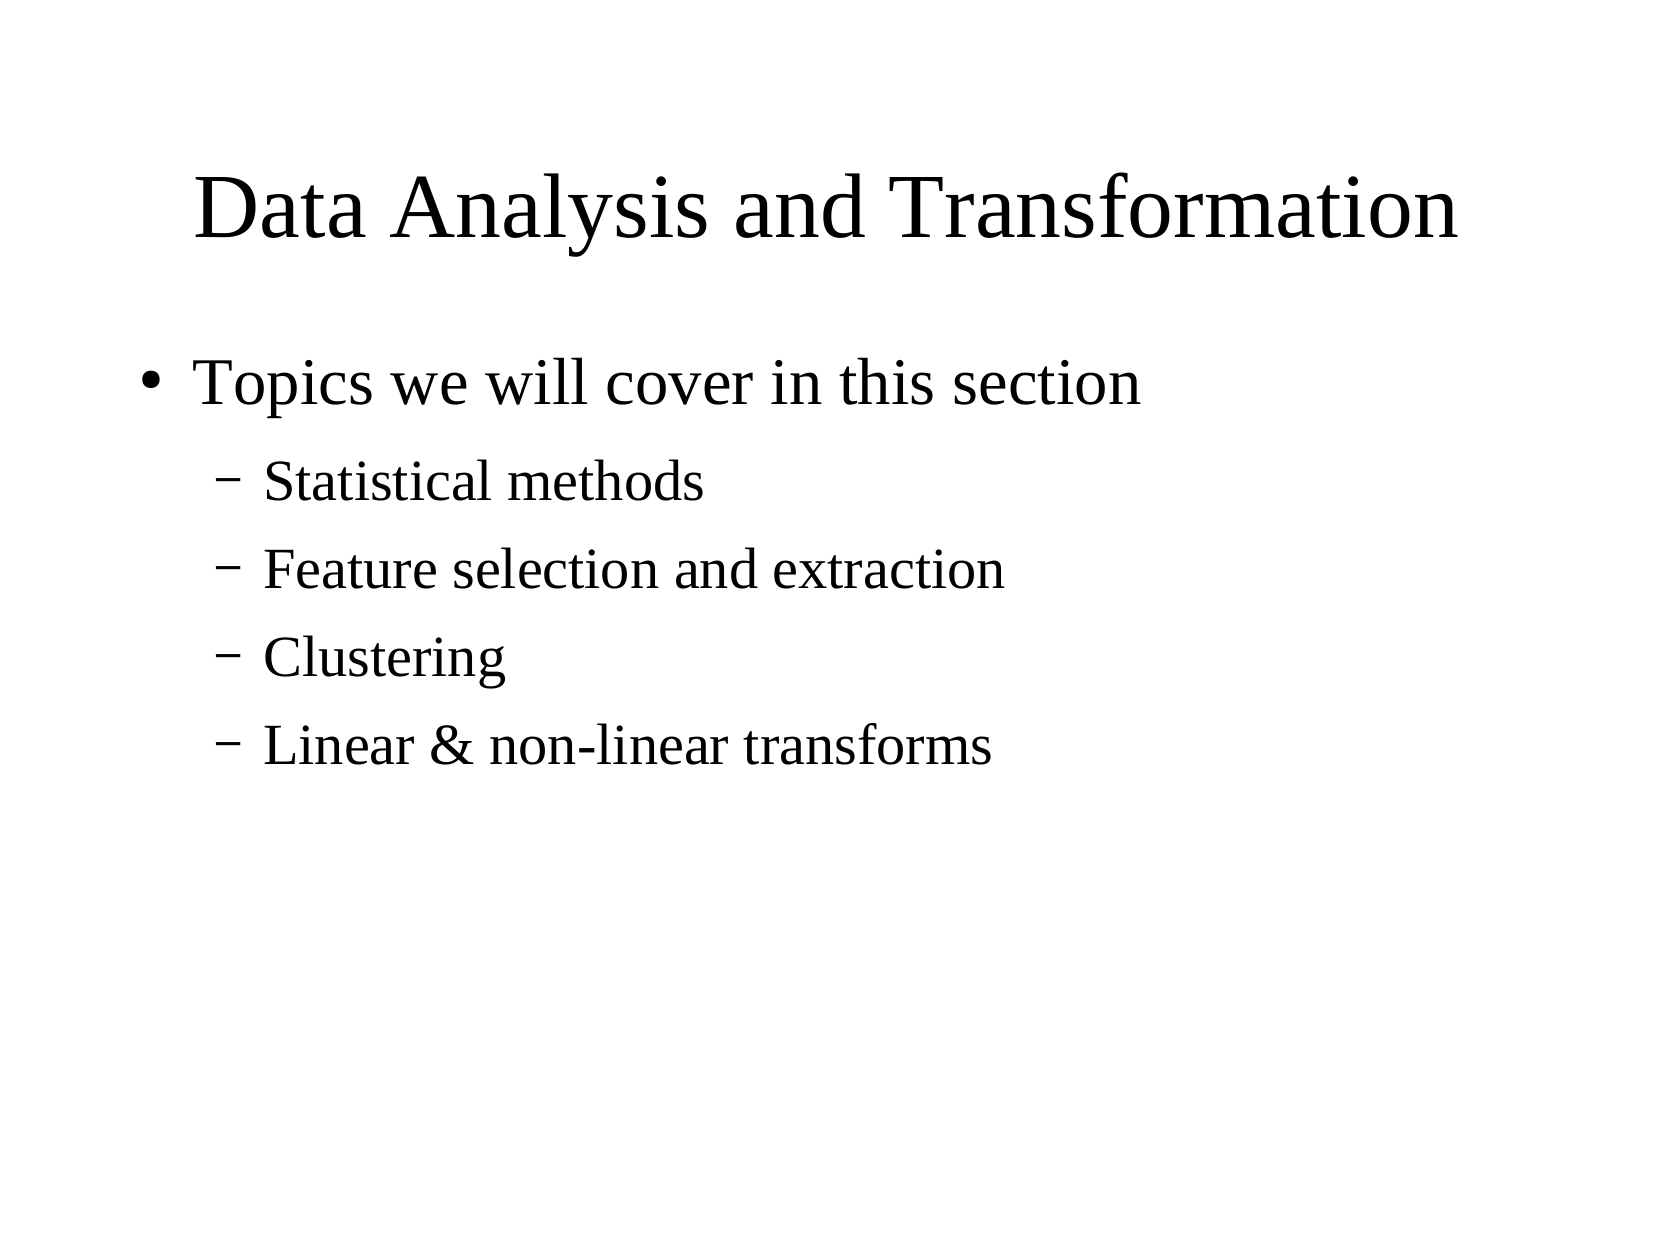

# Data Analysis and Transformation
Topics we will cover in this section
Statistical methods
Feature selection and extraction
Clustering
Linear & non-linear transforms